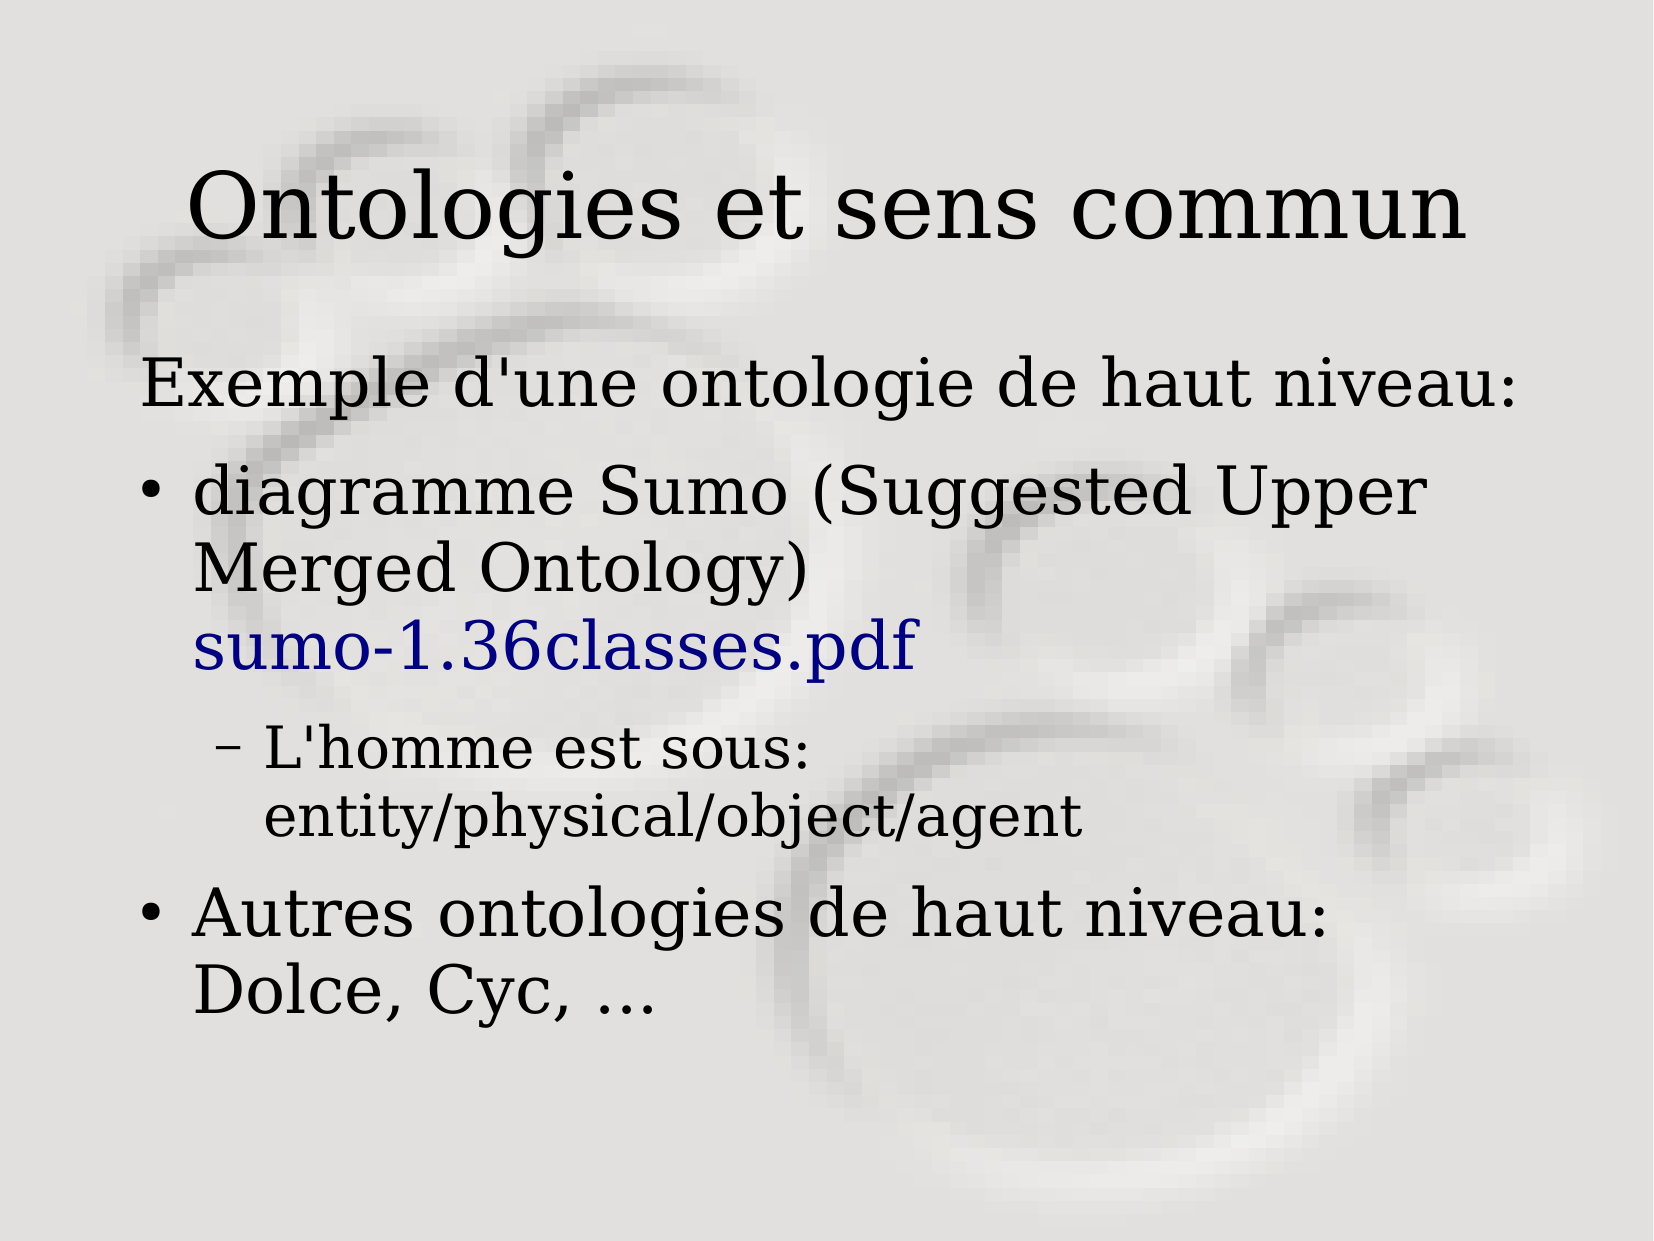

# Ontologies et sens commun
Exemple d'une ontologie de haut niveau:
diagramme Sumo (Suggested Upper Merged Ontology)
sumo-1.36classes.pdf
L'homme est sous:
entity/physical/object/agent
Autres ontologies de haut niveau: Dolce, Cyc, ...